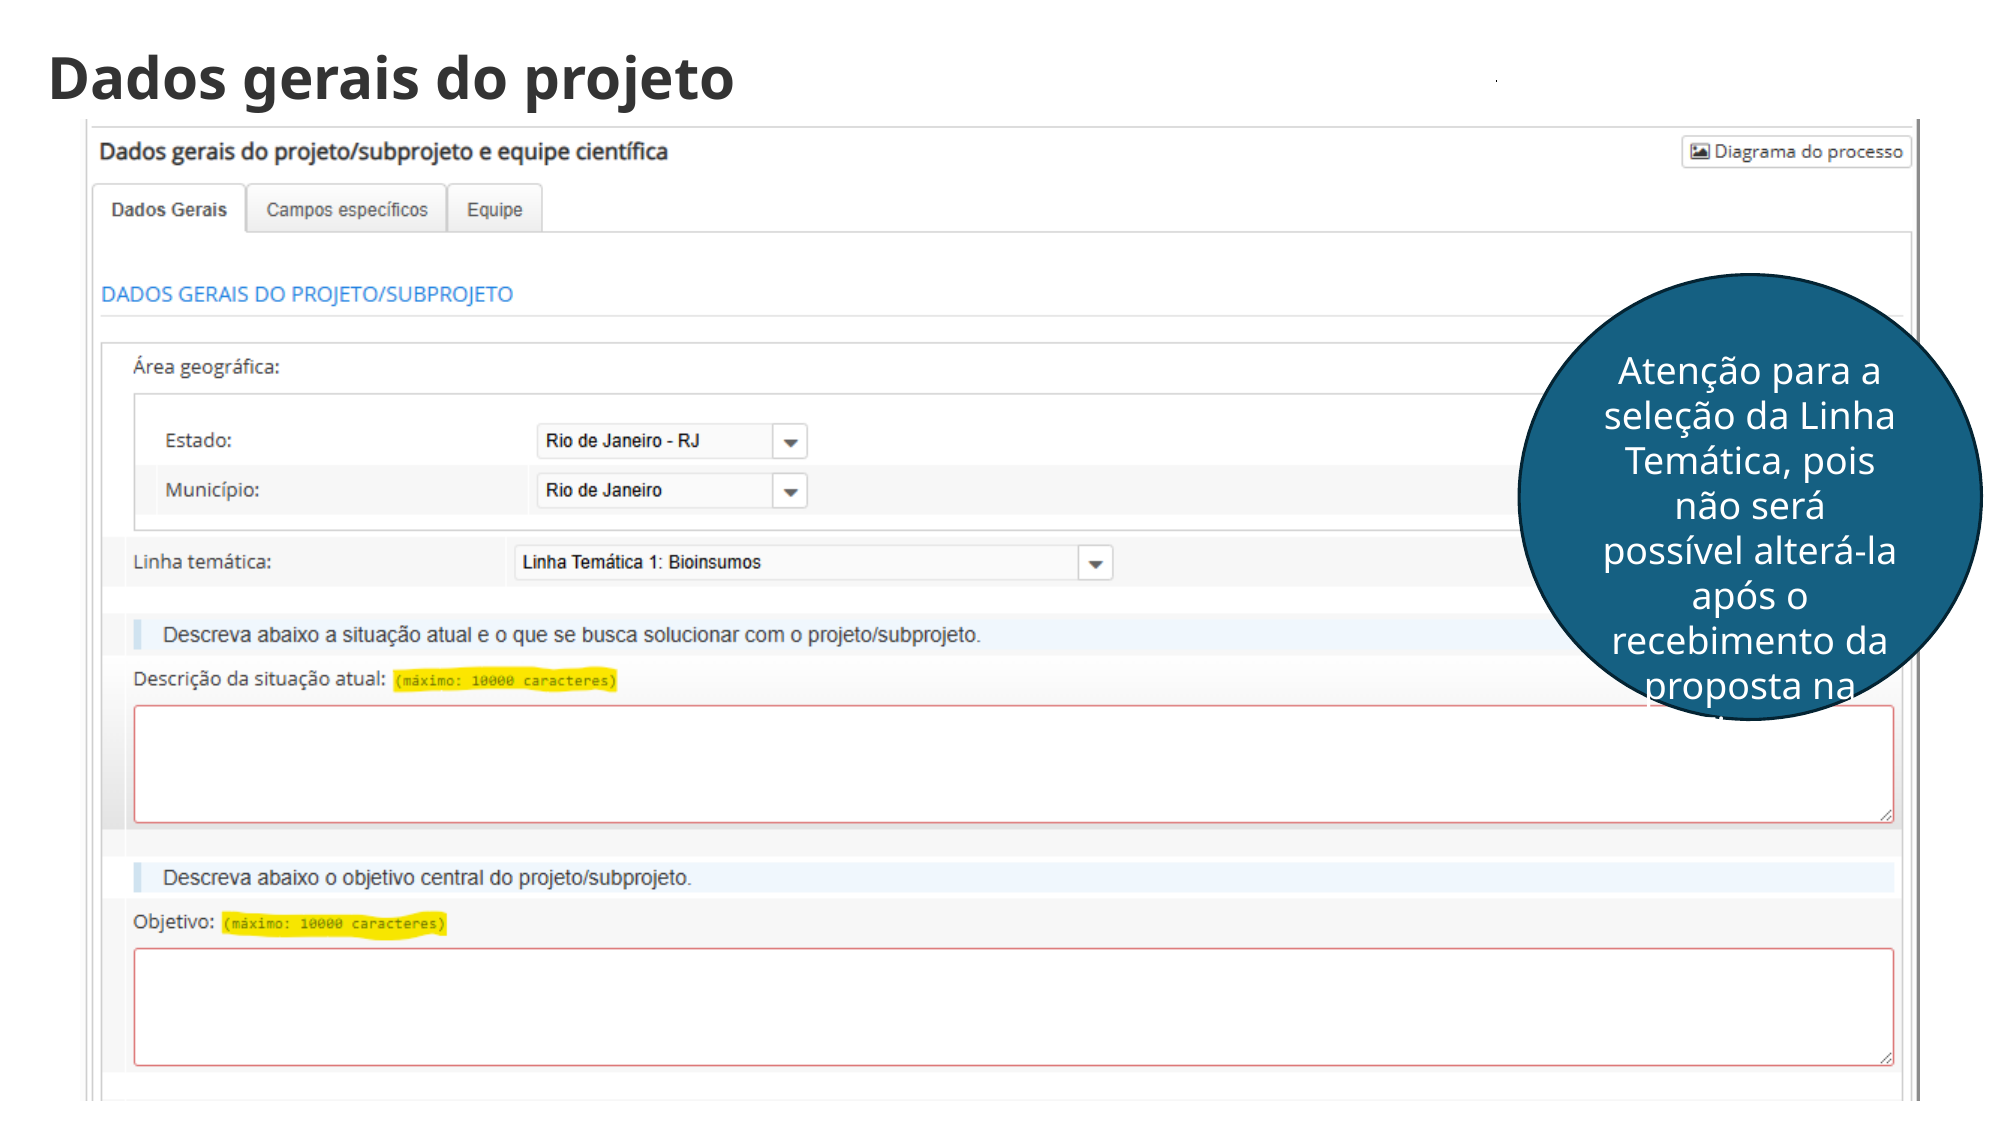

# Dados gerais do projeto
Atenção para a seleção da Linha Temática, pois não será possível alterá-la após o recebimento da proposta na Finep.